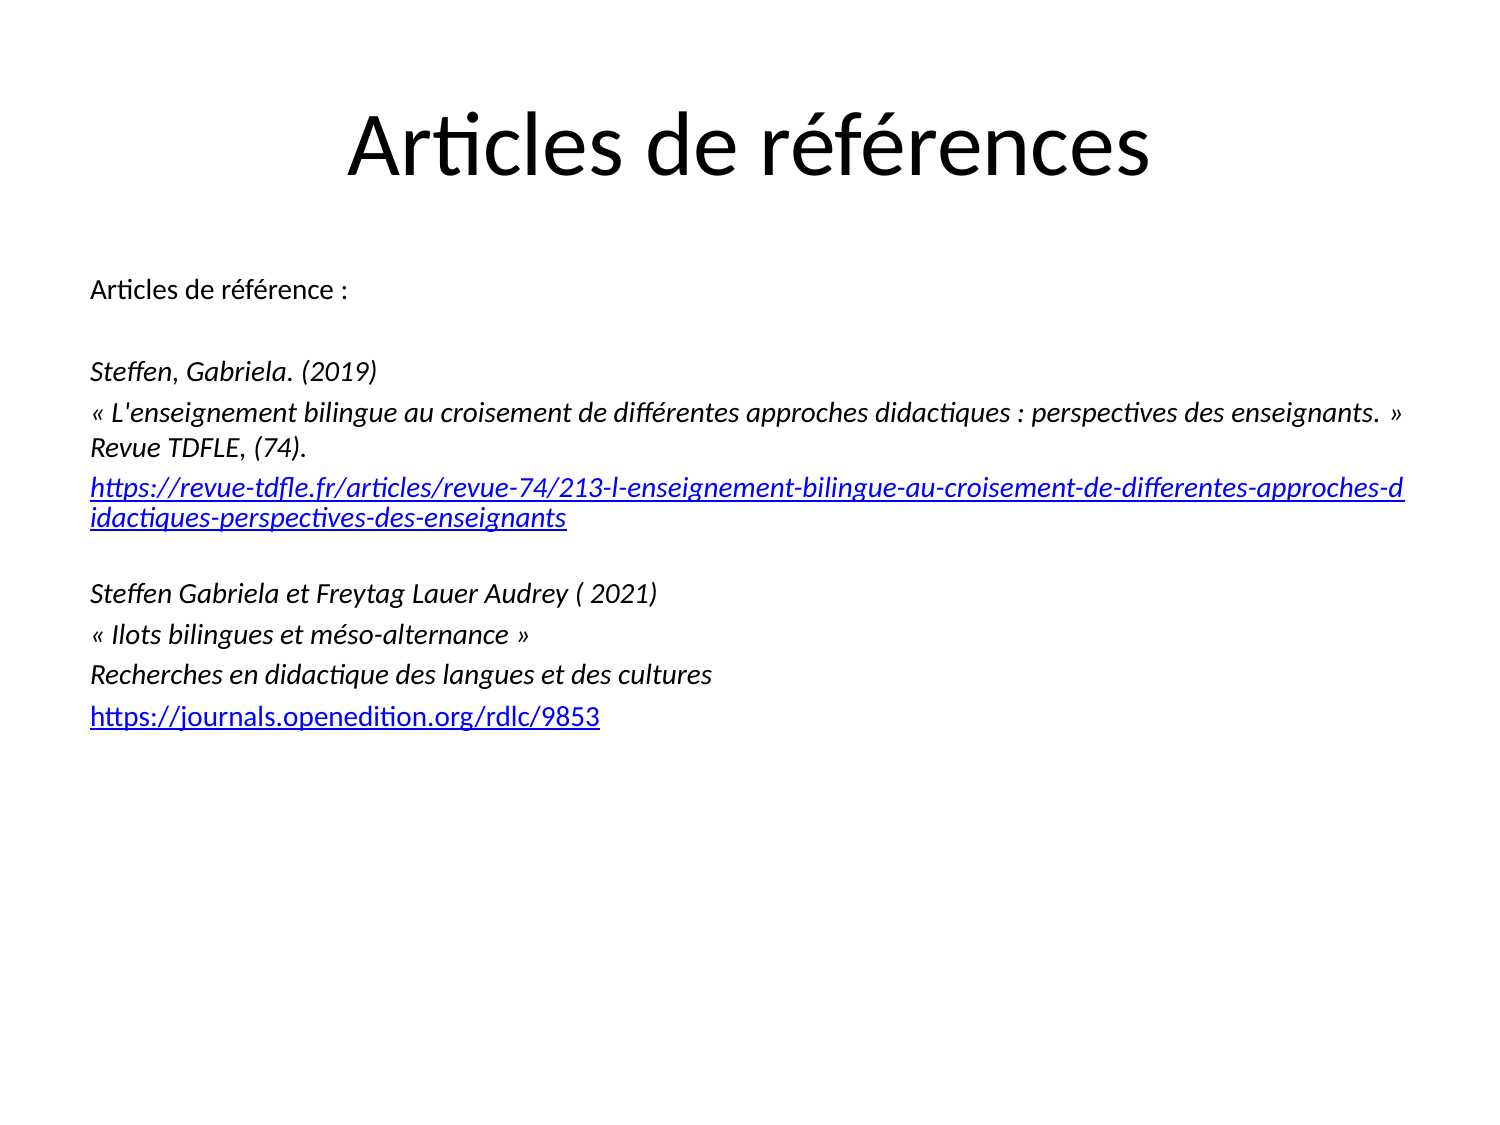

# Articles de références
Articles de référence :
Steffen, Gabriela. (2019)
« L'enseignement bilingue au croisement de différentes approches didactiques : perspectives des enseignants. » Revue TDFLE, (74).
https://revue-tdfle.fr/articles/revue-74/213-l-enseignement-bilingue-au-croisement-de-differentes-approches-didactiques-perspectives-des-enseignants
Steffen Gabriela et Freytag Lauer Audrey ( 2021)
« Ilots bilingues et méso-alternance »
Recherches en didactique des langues et des cultures
https://journals.openedition.org/rdlc/9853